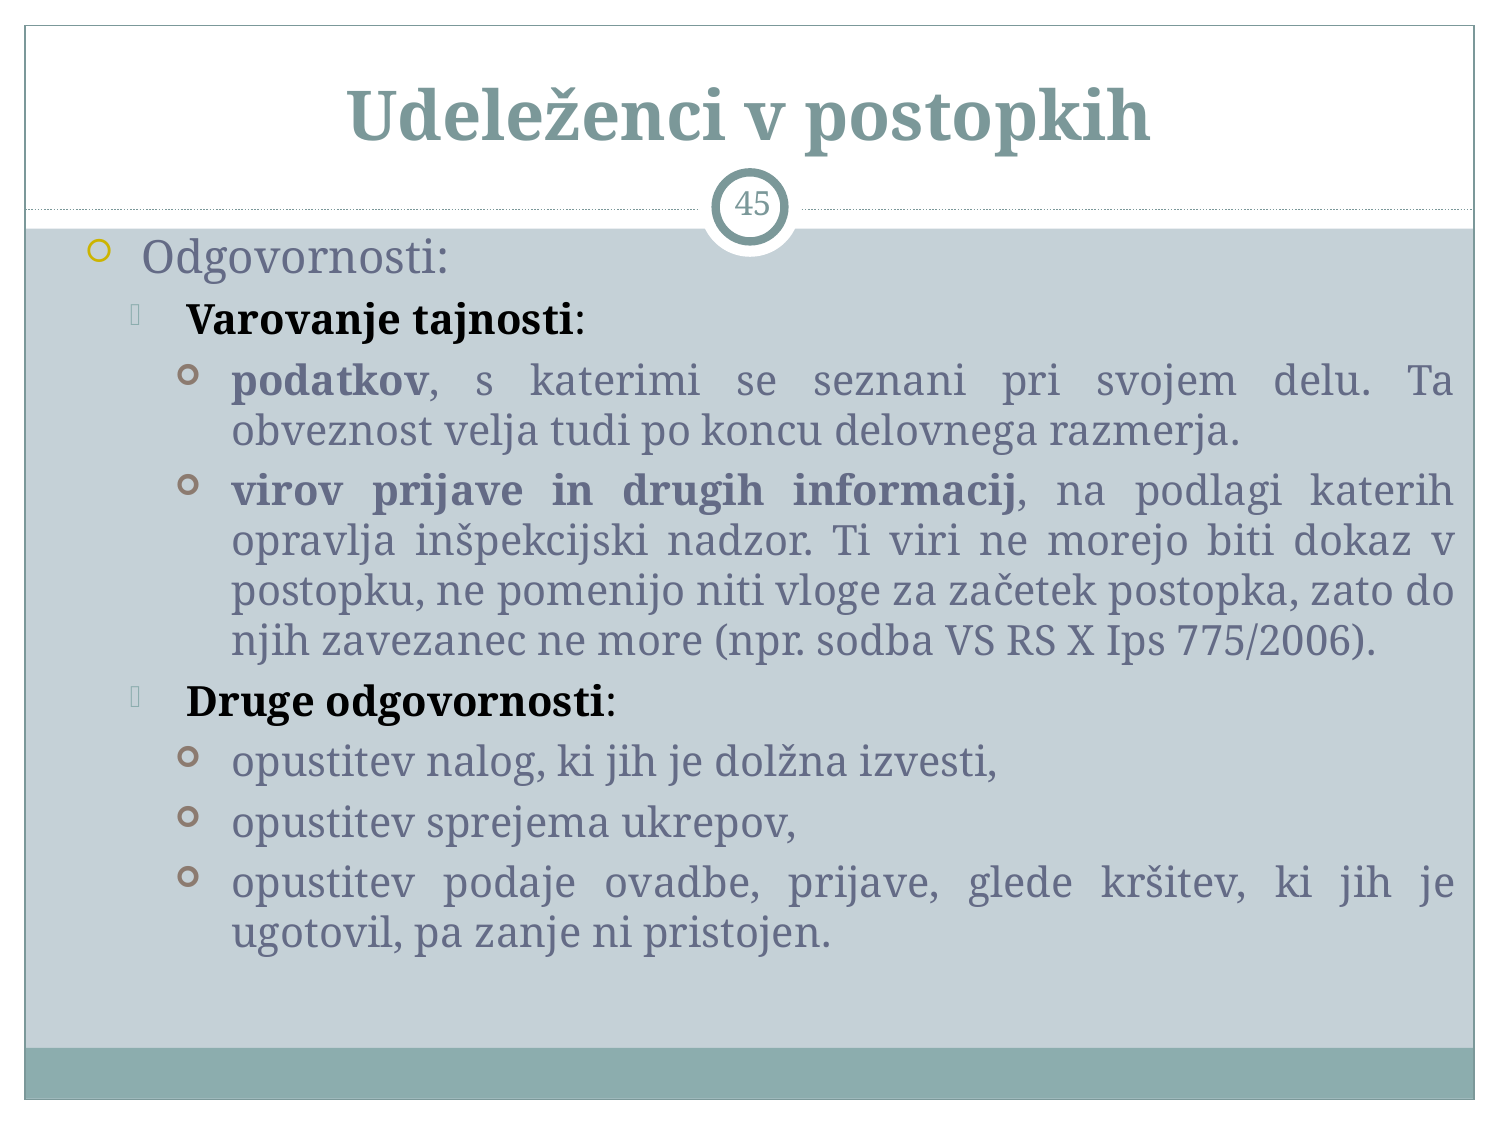

# Udeleženci v postopkih
Odgovornosti:
Varovanje tajnosti:
podatkov, s katerimi se seznani pri svojem delu. Ta obveznost velja tudi po koncu delovnega razmerja.
virov prijave in drugih informacij, na podlagi katerih opravlja inšpekcijski nadzor. Ti viri ne morejo biti dokaz v postopku, ne pomenijo niti vloge za začetek postopka, zato do njih zavezanec ne more (npr. sodba VS RS X Ips 775/2006).
Druge odgovornosti:
opustitev nalog, ki jih je dolžna izvesti,
opustitev sprejema ukrepov,
opustitev podaje ovadbe, prijave, glede kršitev, ki jih je ugotovil, pa zanje ni pristojen.